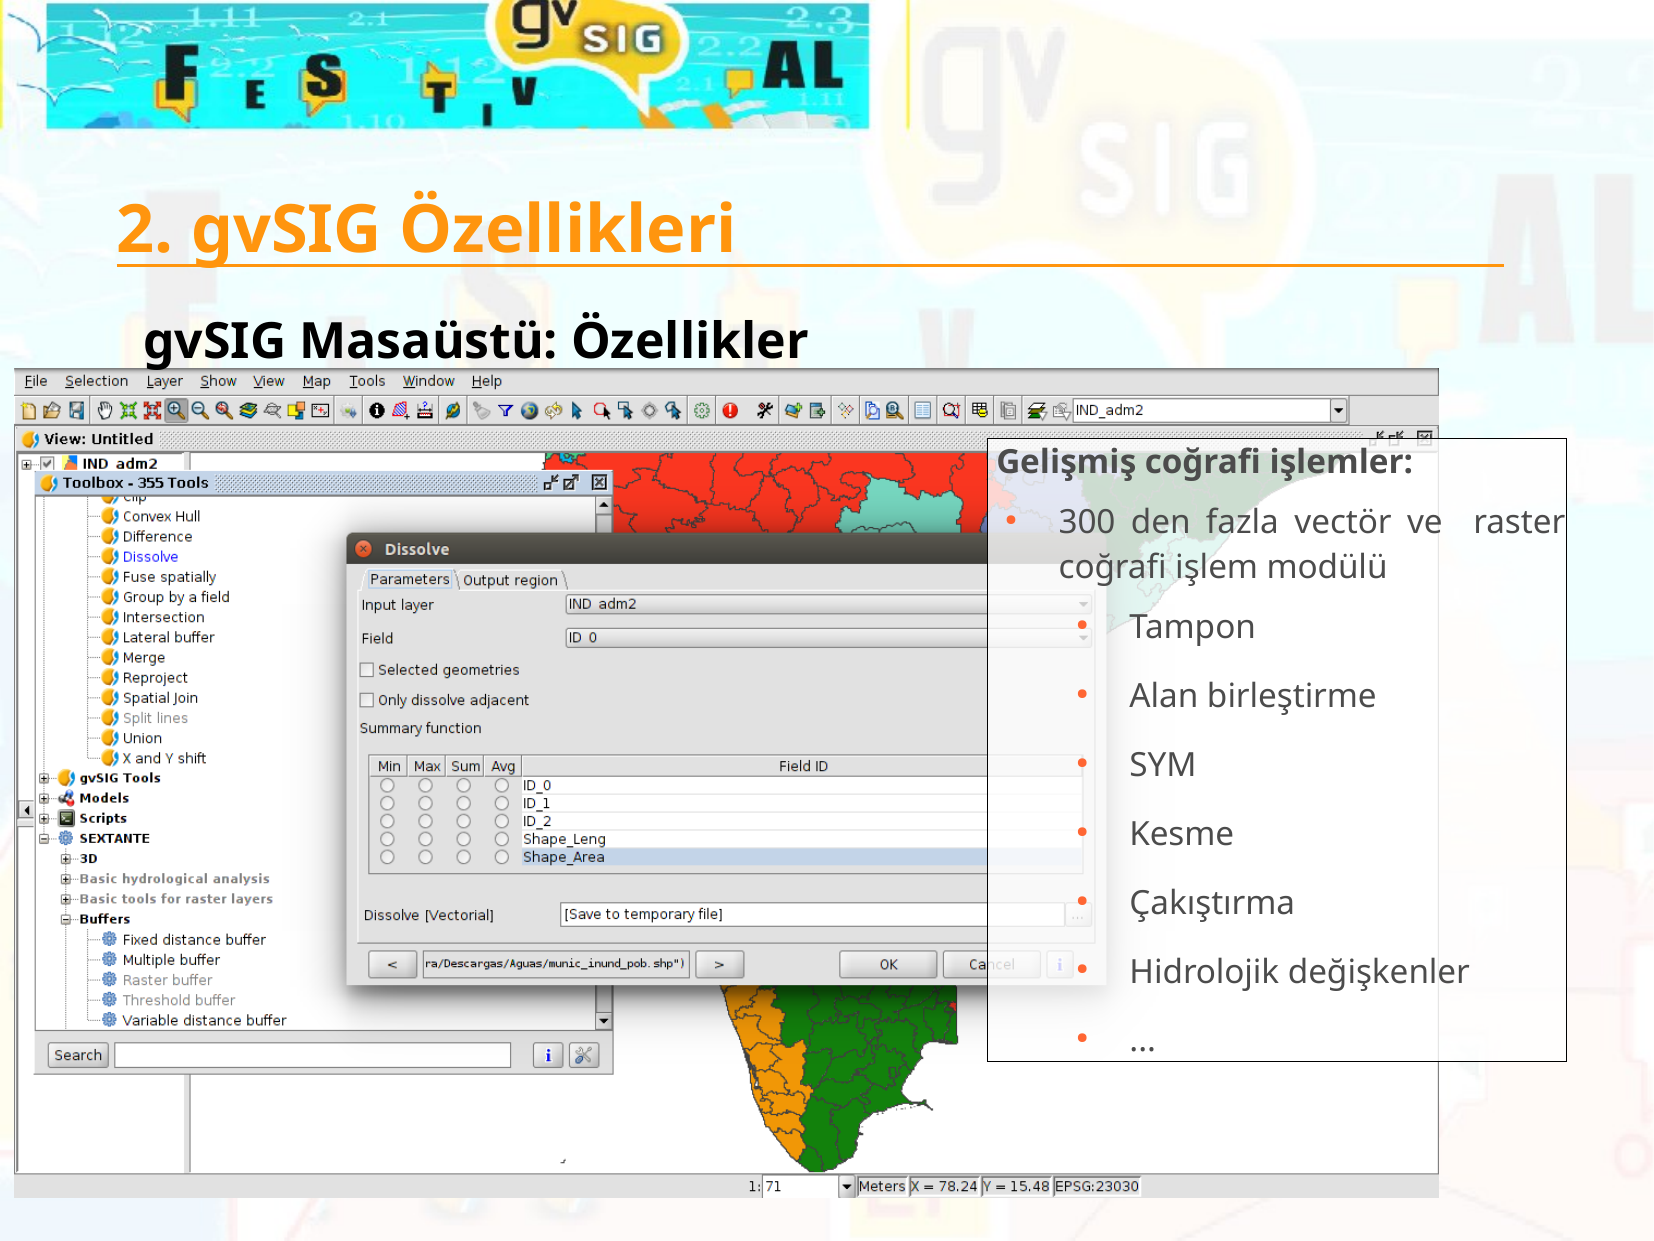

2. gvSIG Özellikleri
gvSIG Masaüstü: Özellikler
# Gelişmiş coğrafi işlemler:
300 den fazla vectör ve raster coğrafi işlem modülü
Tampon
Alan birleştirme
SYM
Kesme
Çakıştırma
Hidrolojik değişkenler
...